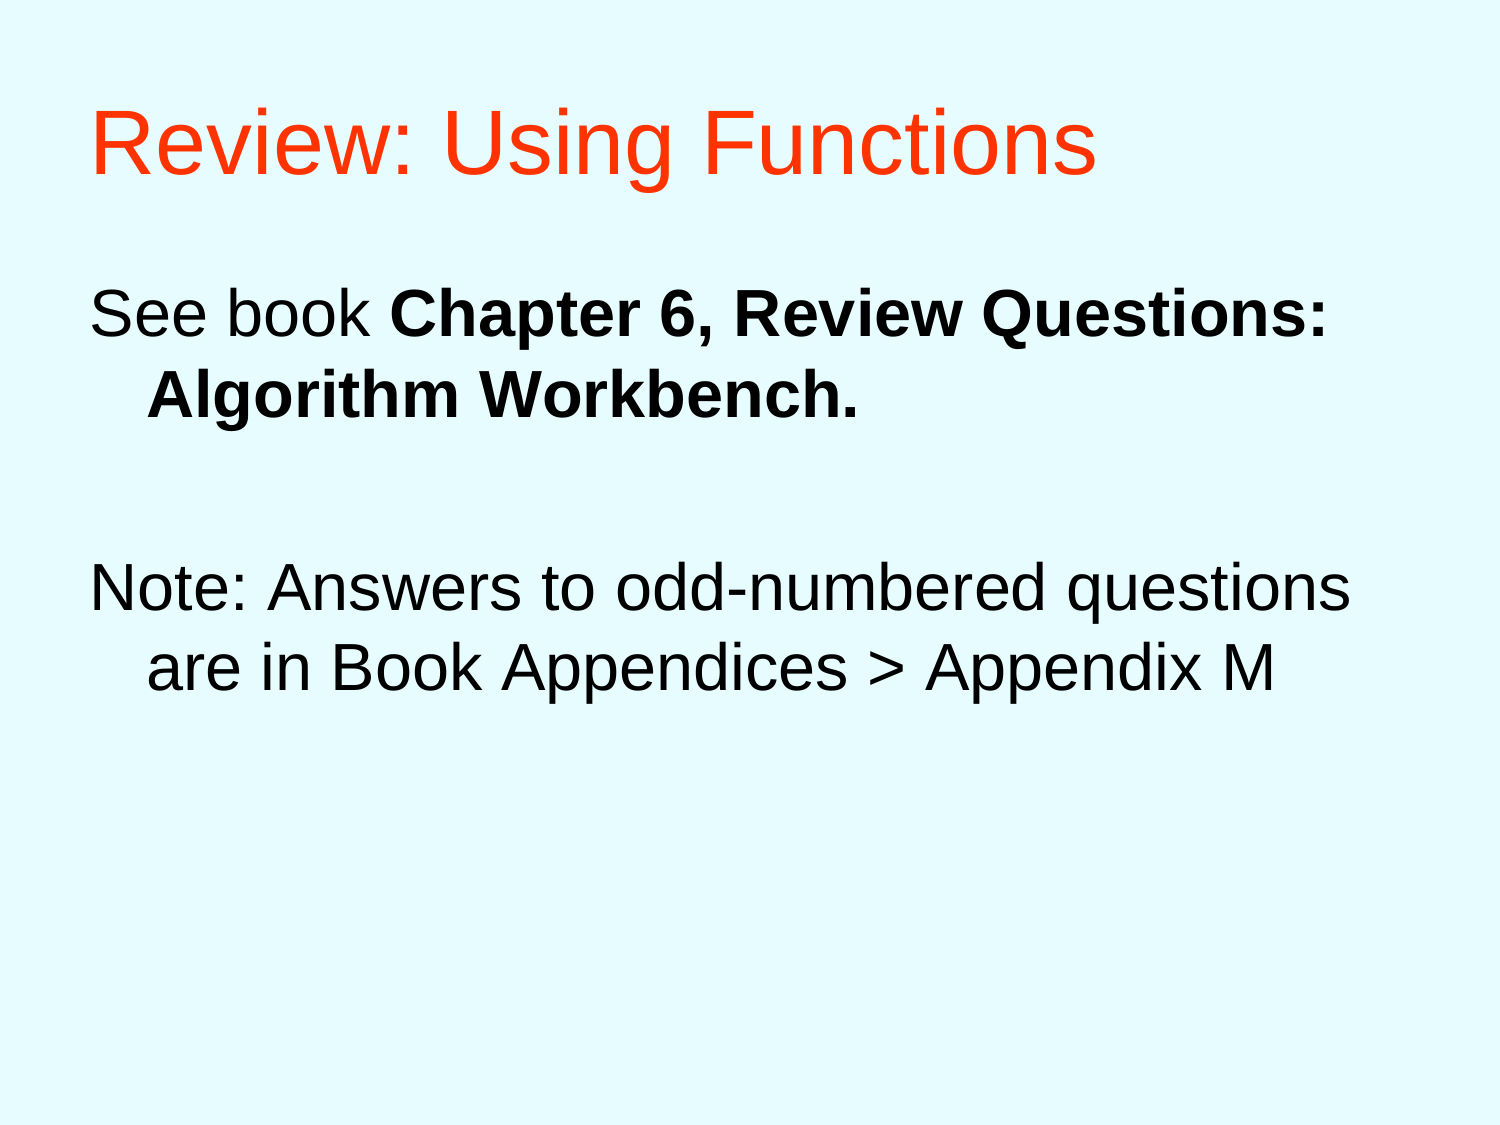

# Review: Using Functions
See book Chapter 6, Review Questions: Algorithm Workbench.
Note: Answers to odd-numbered questions are in Book Appendices > Appendix M